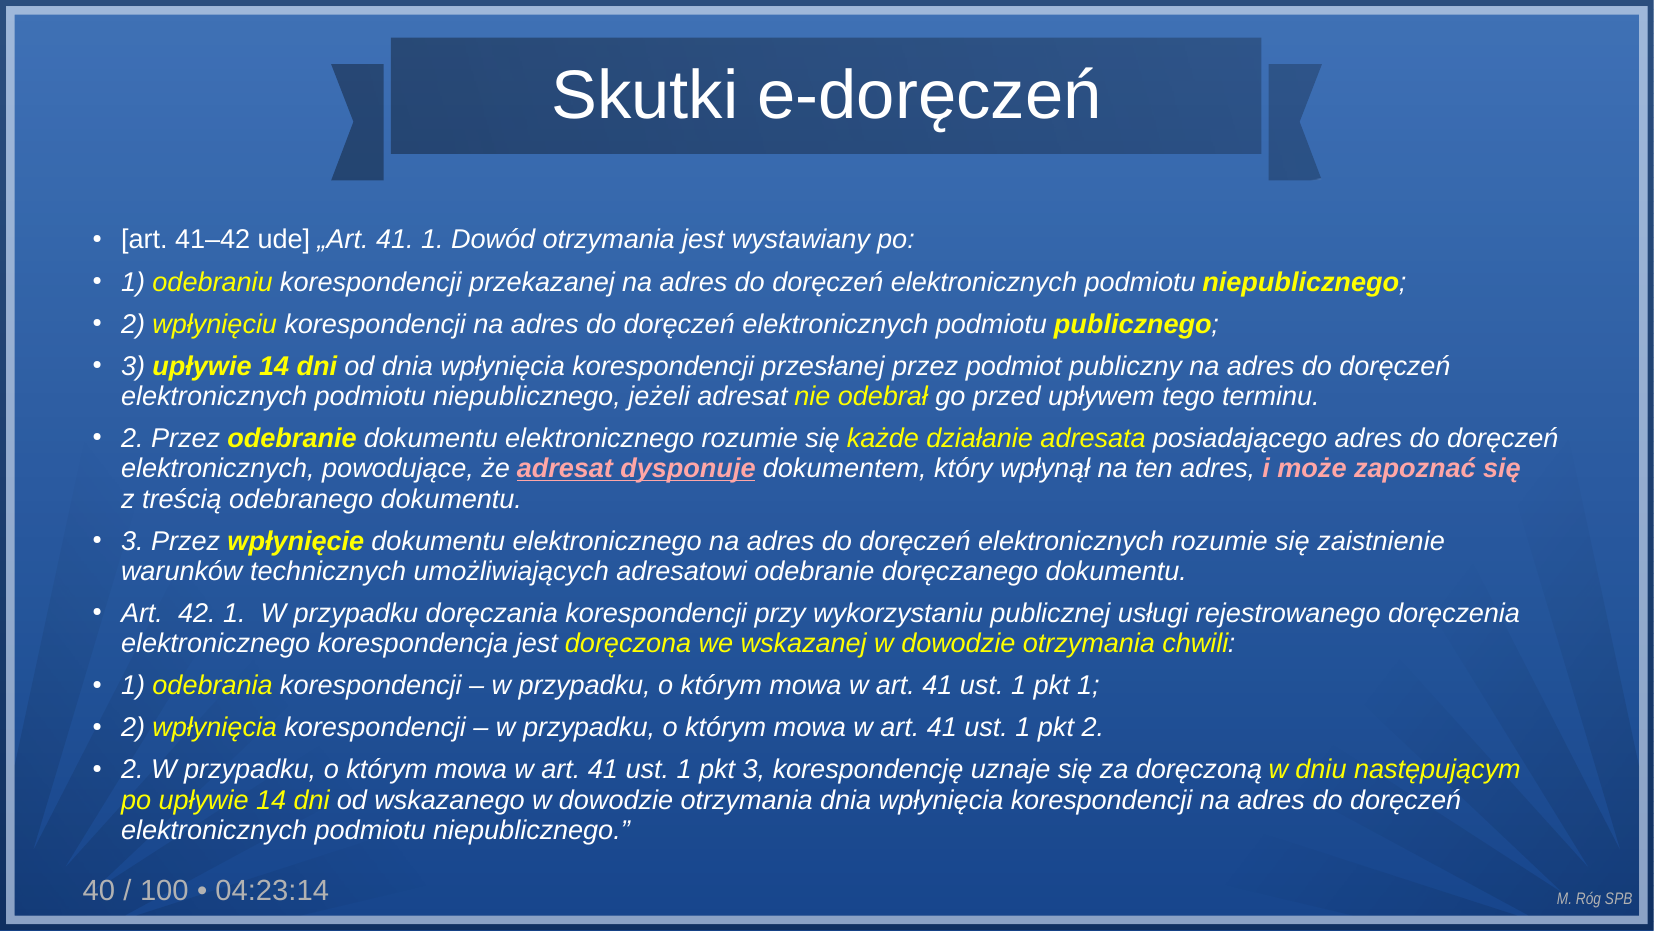

# Skutki e-doręczeń
[art. 41–42 ude] „Art. 41. 1. Dowód otrzymania jest wystawiany po:
1) odebraniu korespondencji przekazanej na adres do doręczeń elektronicznych podmiotu niepublicznego;
2) wpłynięciu korespondencji na adres do doręczeń elektronicznych podmiotu publicznego;
3) upływie 14 dni od dnia wpłynięcia korespondencji przesłanej przez podmiot publiczny na adres do doręczeń elektronicznych podmiotu niepublicznego, jeżeli adresat nie odebrał go przed upływem tego terminu.
2. Przez odebranie dokumentu elektronicznego rozumie się każde działanie adresata posiadającego adres do doręczeń elektronicznych, powodujące, że adresat dysponuje dokumentem, który wpłynął na ten adres, i może zapoznać się z treścią odebranego dokumentu.
3. Przez wpłynięcie dokumentu elektronicznego na adres do doręczeń elektronicznych rozumie się zaistnienie warunków technicznych umożliwiających adresatowi odebranie doręczanego dokumentu.
Art. 42. 1. W przypadku doręczania korespondencji przy wykorzystaniu publicznej usługi rejestrowanego doręczenia elektronicznego korespondencja jest doręczona we wskazanej w dowodzie otrzymania chwili:
1) odebrania korespondencji – w przypadku, o którym mowa w art. 41 ust. 1 pkt 1;
2) wpłynięcia korespondencji – w przypadku, o którym mowa w art. 41 ust. 1 pkt 2.
2. W przypadku, o którym mowa w art. 41 ust. 1 pkt 3, korespondencję uznaje się za doręczoną w dniu następującym po upływie 14 dni od wskazanego w dowodzie otrzymania dnia wpłynięcia korespondencji na adres do doręczeń elektronicznych podmiotu niepublicznego.”